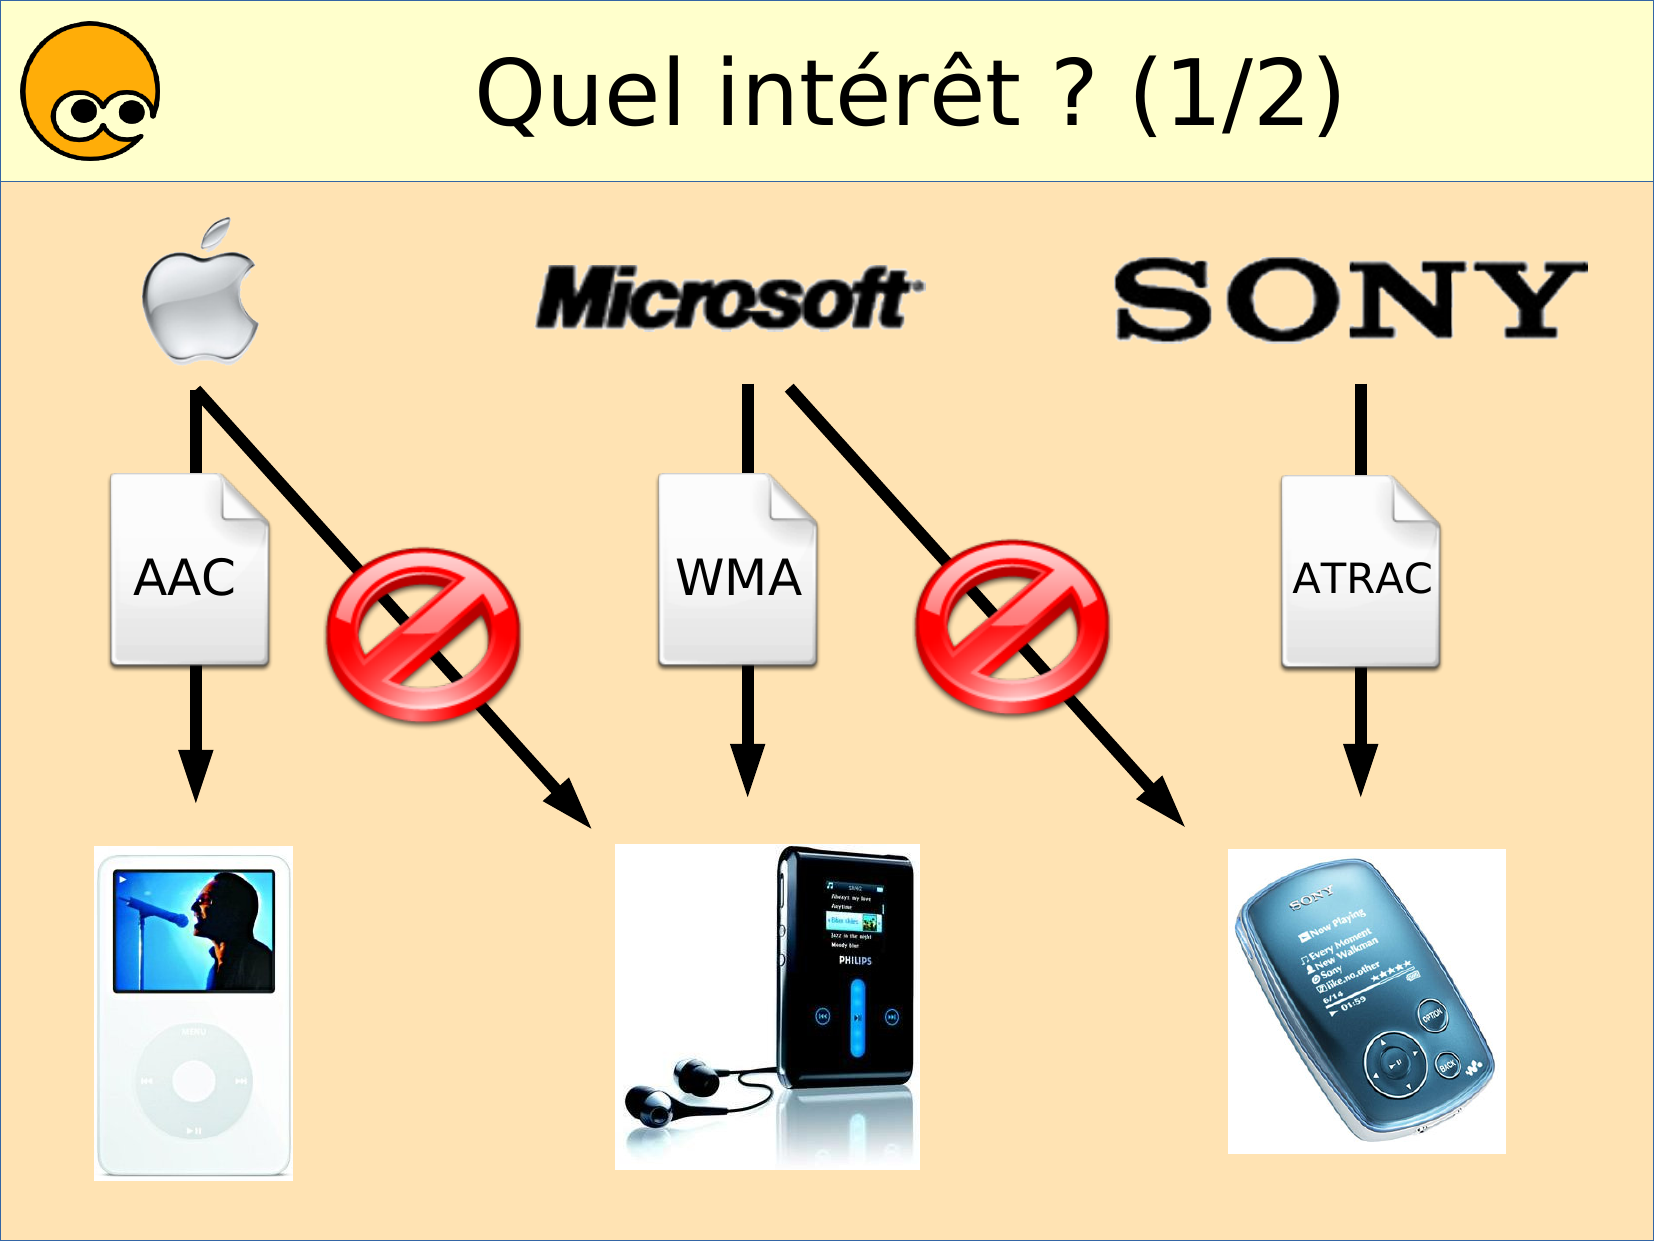

# Quel intérêt ? (1/2)
WMA
AAC
ATRAC